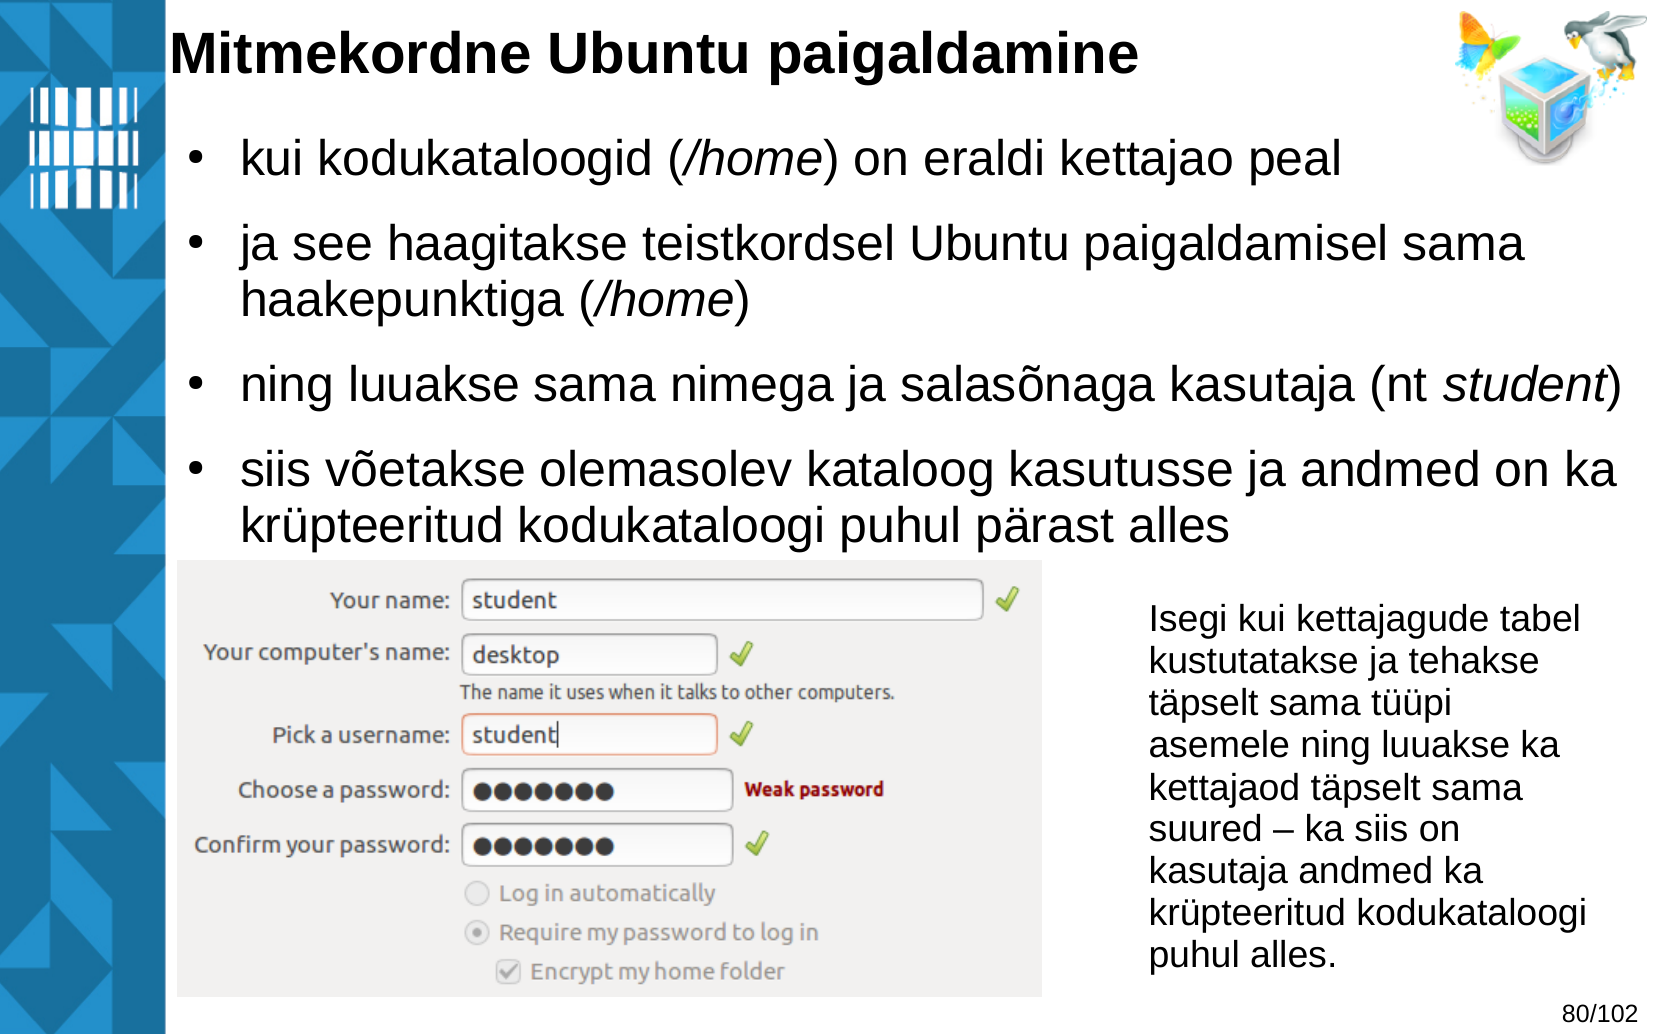

# Mitmekordne Ubuntu paigaldamine
kui kodukataloogid (/home) on eraldi kettajao peal
ja see haagitakse teistkordsel Ubuntu paigaldamisel sama haakepunktiga (/home)
ning luuakse sama nimega ja salasõnaga kasutaja (nt student)
siis võetakse olemasolev kataloog kasutusse ja andmed on ka krüpteeritud kodukataloogi puhul pärast alles
Isegi kui kettajagude tabel kustutatakse ja tehakse täpselt sama tüüpi asemele ning luuakse ka kettajaod täpselt sama suured – ka siis on kasutaja andmed ka krüpteeritud kodukataloogi puhul alles.